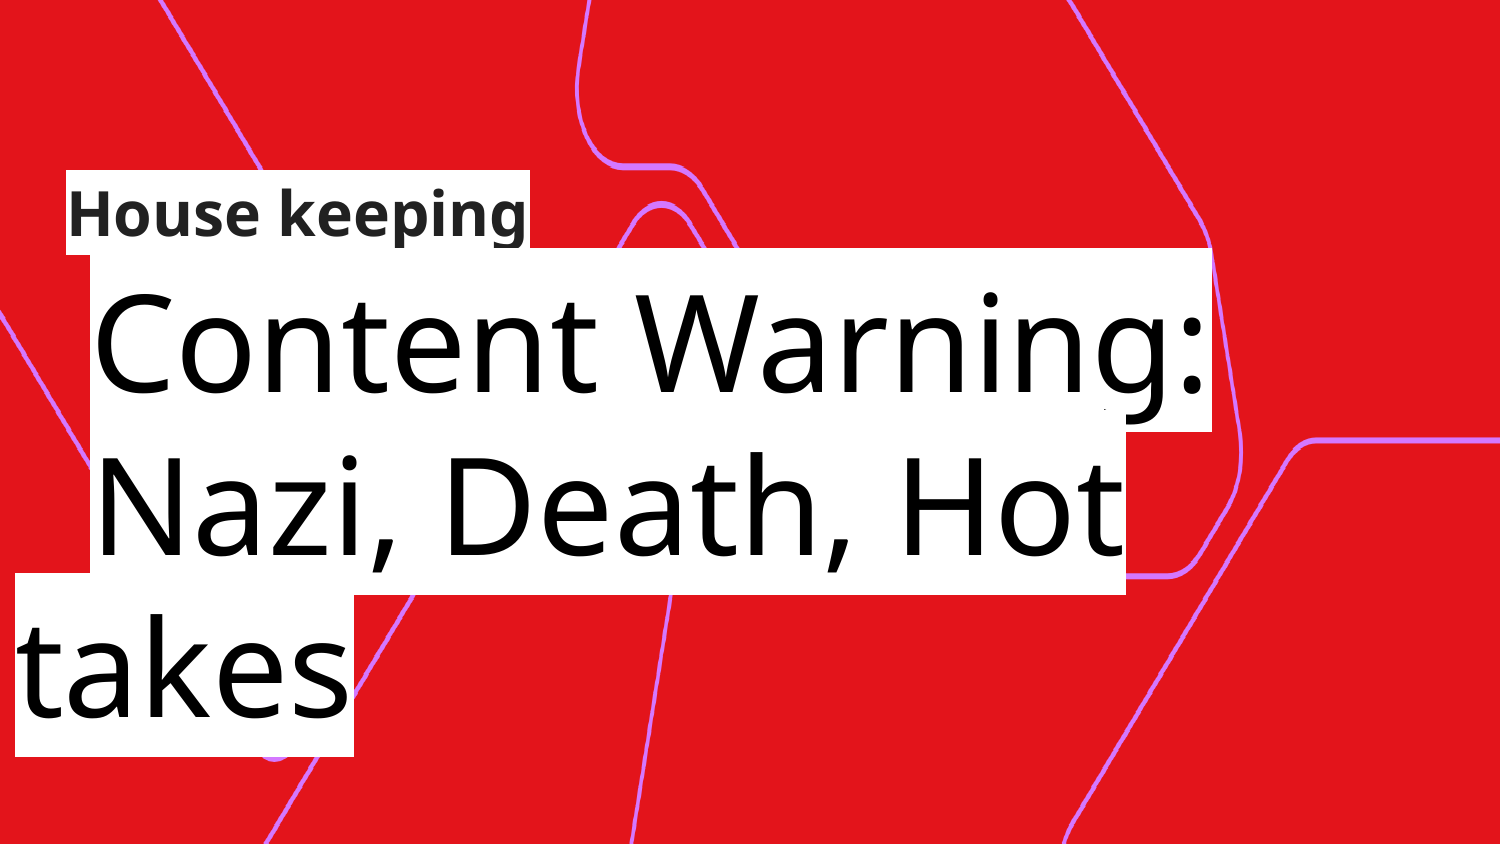

# House keeping
Content Warning:
Nazi, Death, Hot takes